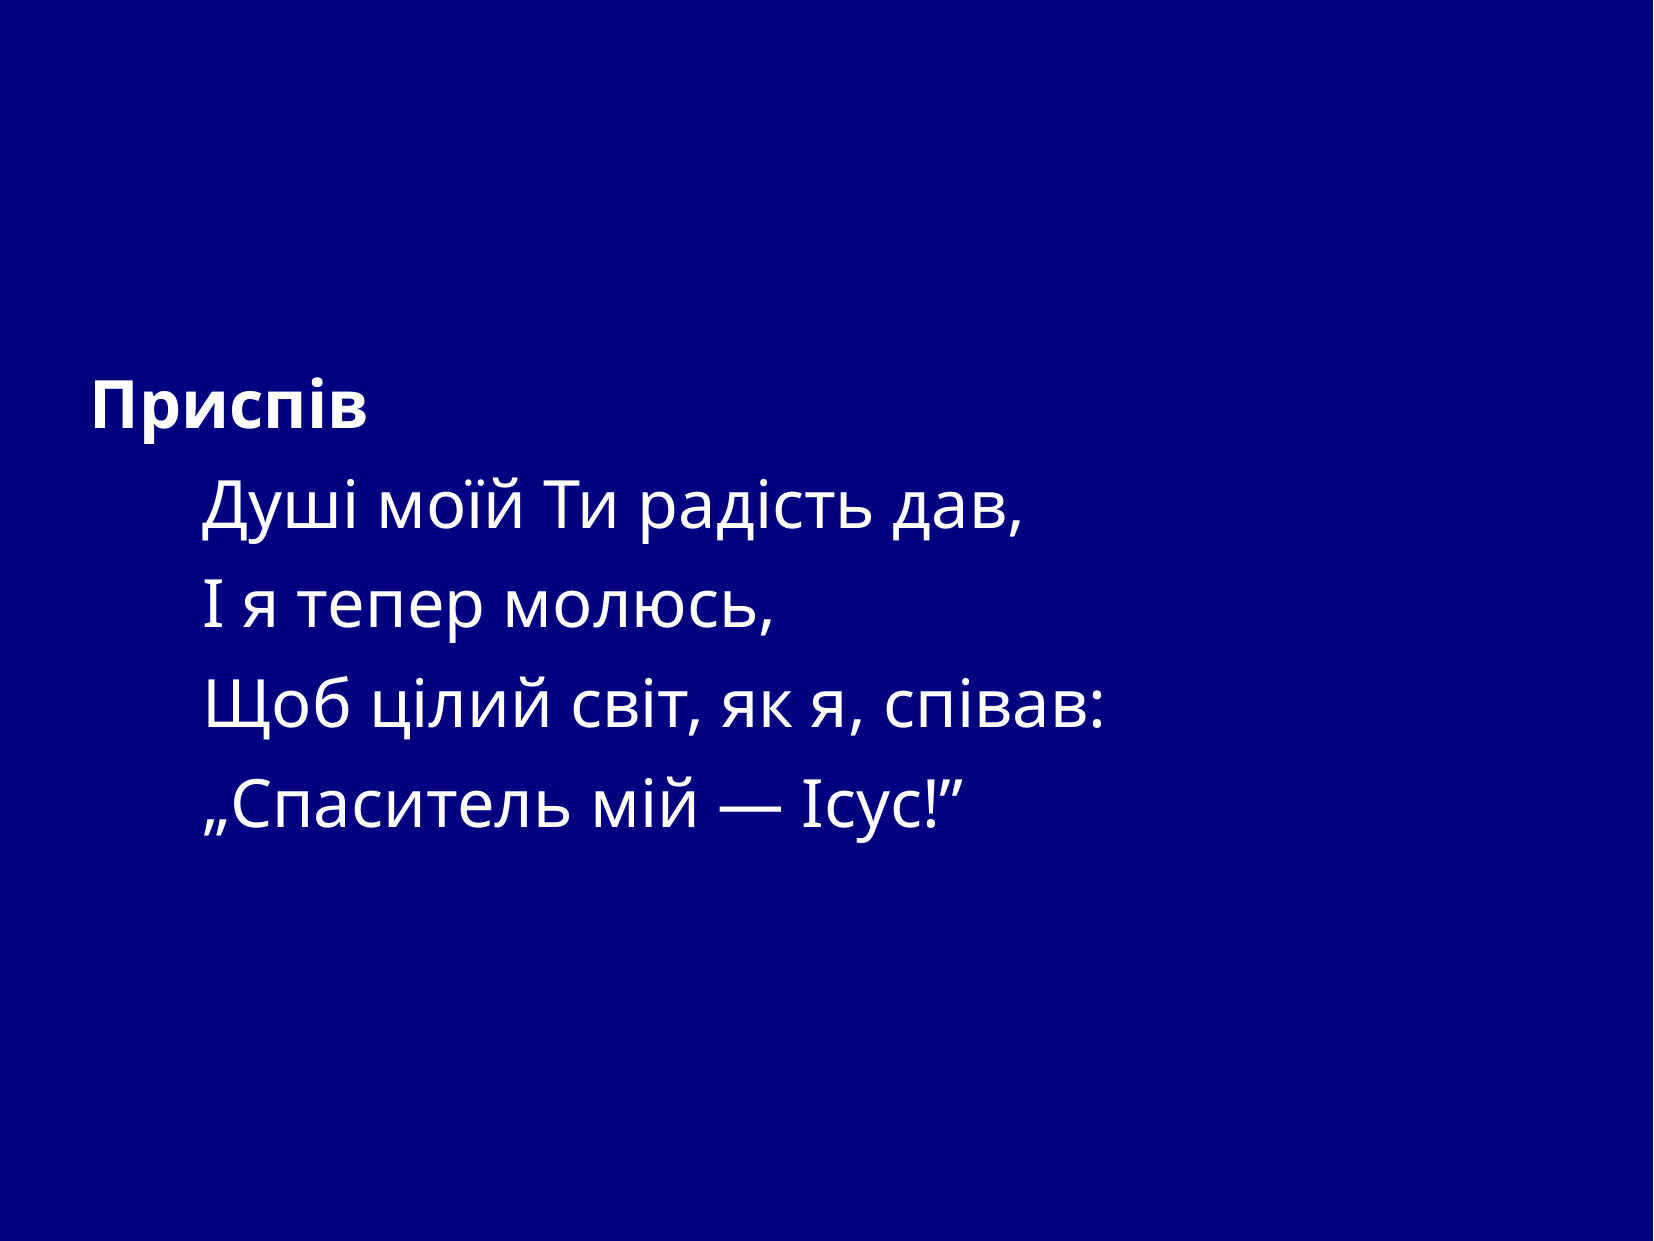

Приспів
	Душі моїй Ти радість дав,
	І я тепер молюсь,
	Щоб цілий світ, як я, співав:
	„Спаситель мій ― Ісус!”